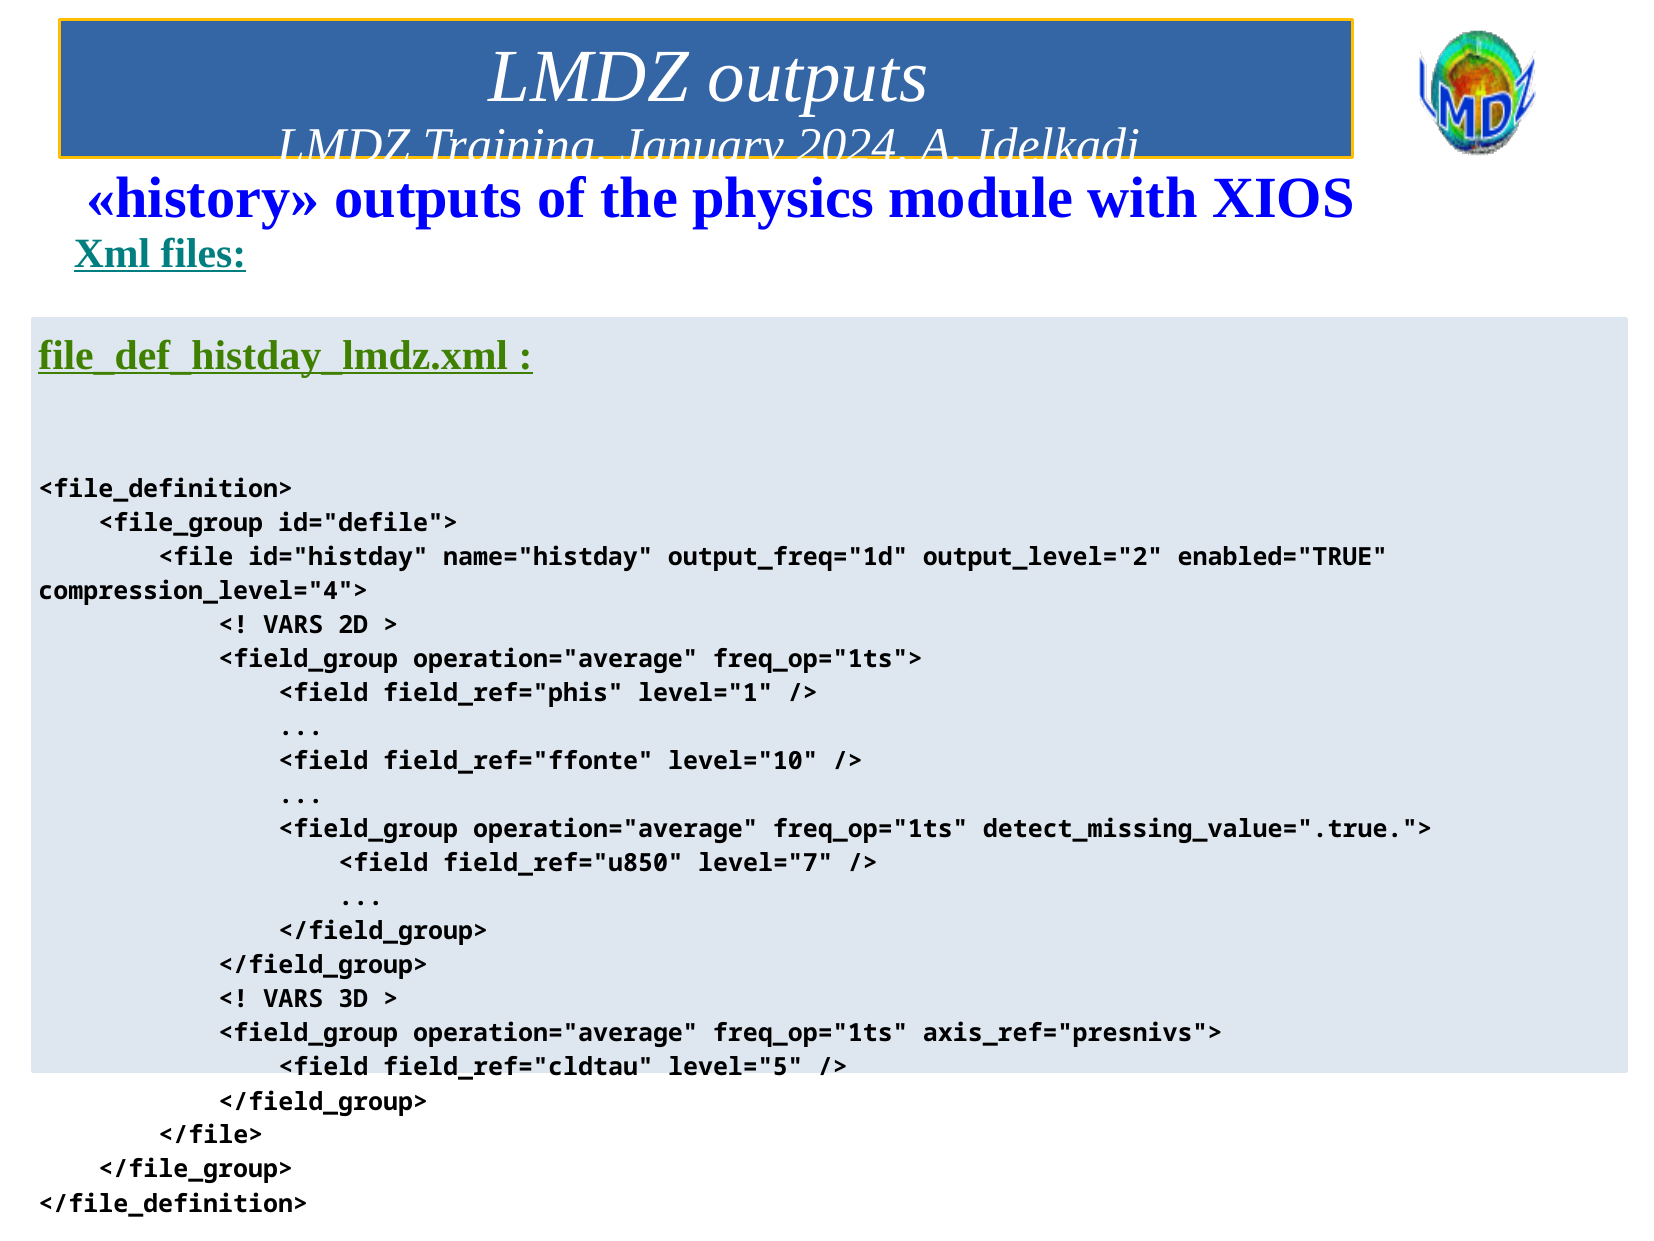

LMDZ outputs
LMDZ Training, January 2024, A. Idelkadi
 «history» outputs of the physics module with XIOS
Xml files:
file_def_histday_lmdz.xml :
<file_definition>
 <file_group id="defile">
 <file id="histday" name="histday" output_freq="1d" output_level="2" enabled="TRUE" compression_level="4">
 <!­­ VARS 2D ­­>
 <field_group operation="average" freq_op="1ts">
 <field field_ref="phis" level="1" />
 ...
 <field field_ref="ffonte" level="10" />
 ...
 <field_group operation="average" freq_op="1ts" detect_missing_value=".true.">
 <field field_ref="u850" level="7" />
 ...
 </field_group>
 </field_group>
 <!­­ VARS 3D ­­>
 <field_group operation="average" freq_op="1ts" axis_ref="presnivs">
 <field field_ref="cldtau" level="5" />
 </field_group>
 </file>
 </file_group>
</file_definition>